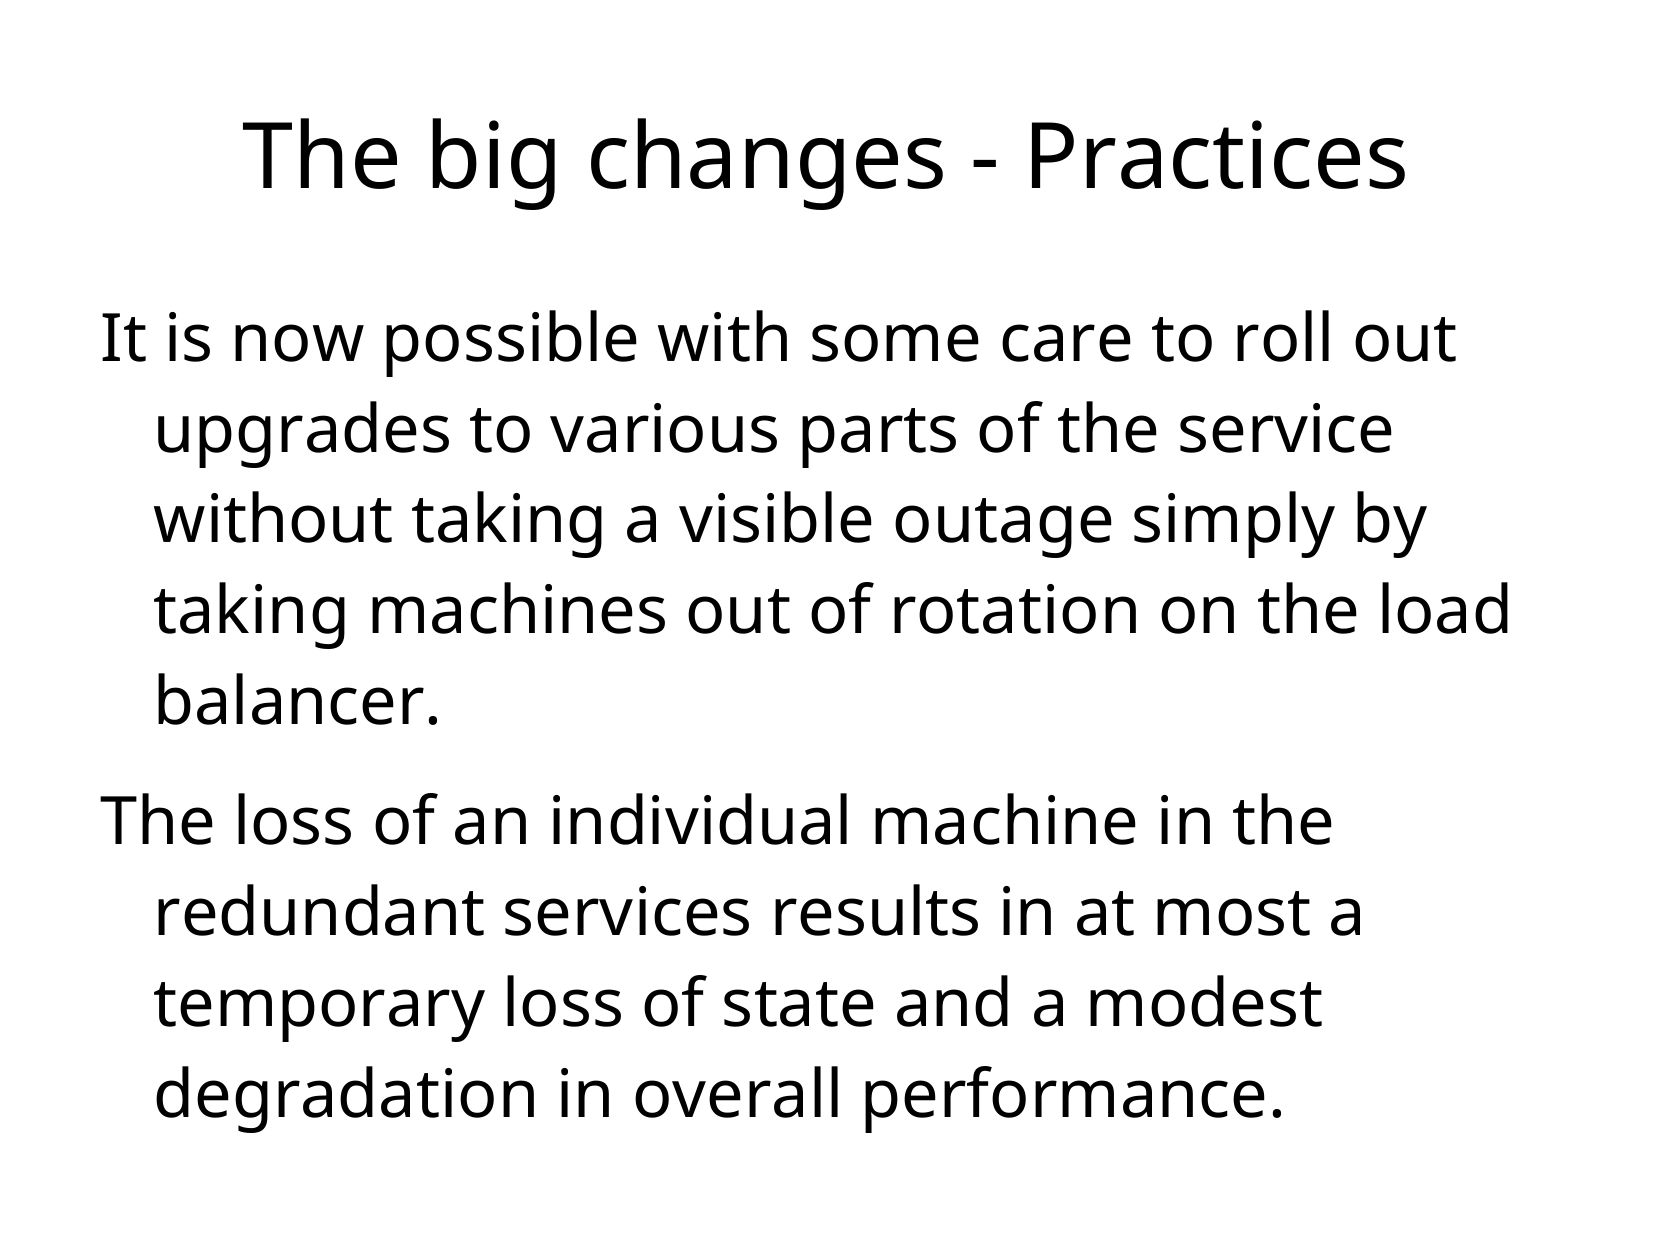

# The big changes - Practices
It is now possible with some care to roll out upgrades to various parts of the service without taking a visible outage simply by taking machines out of rotation on the load balancer.
The loss of an individual machine in the redundant services results in at most a temporary loss of state and a modest degradation in overall performance.